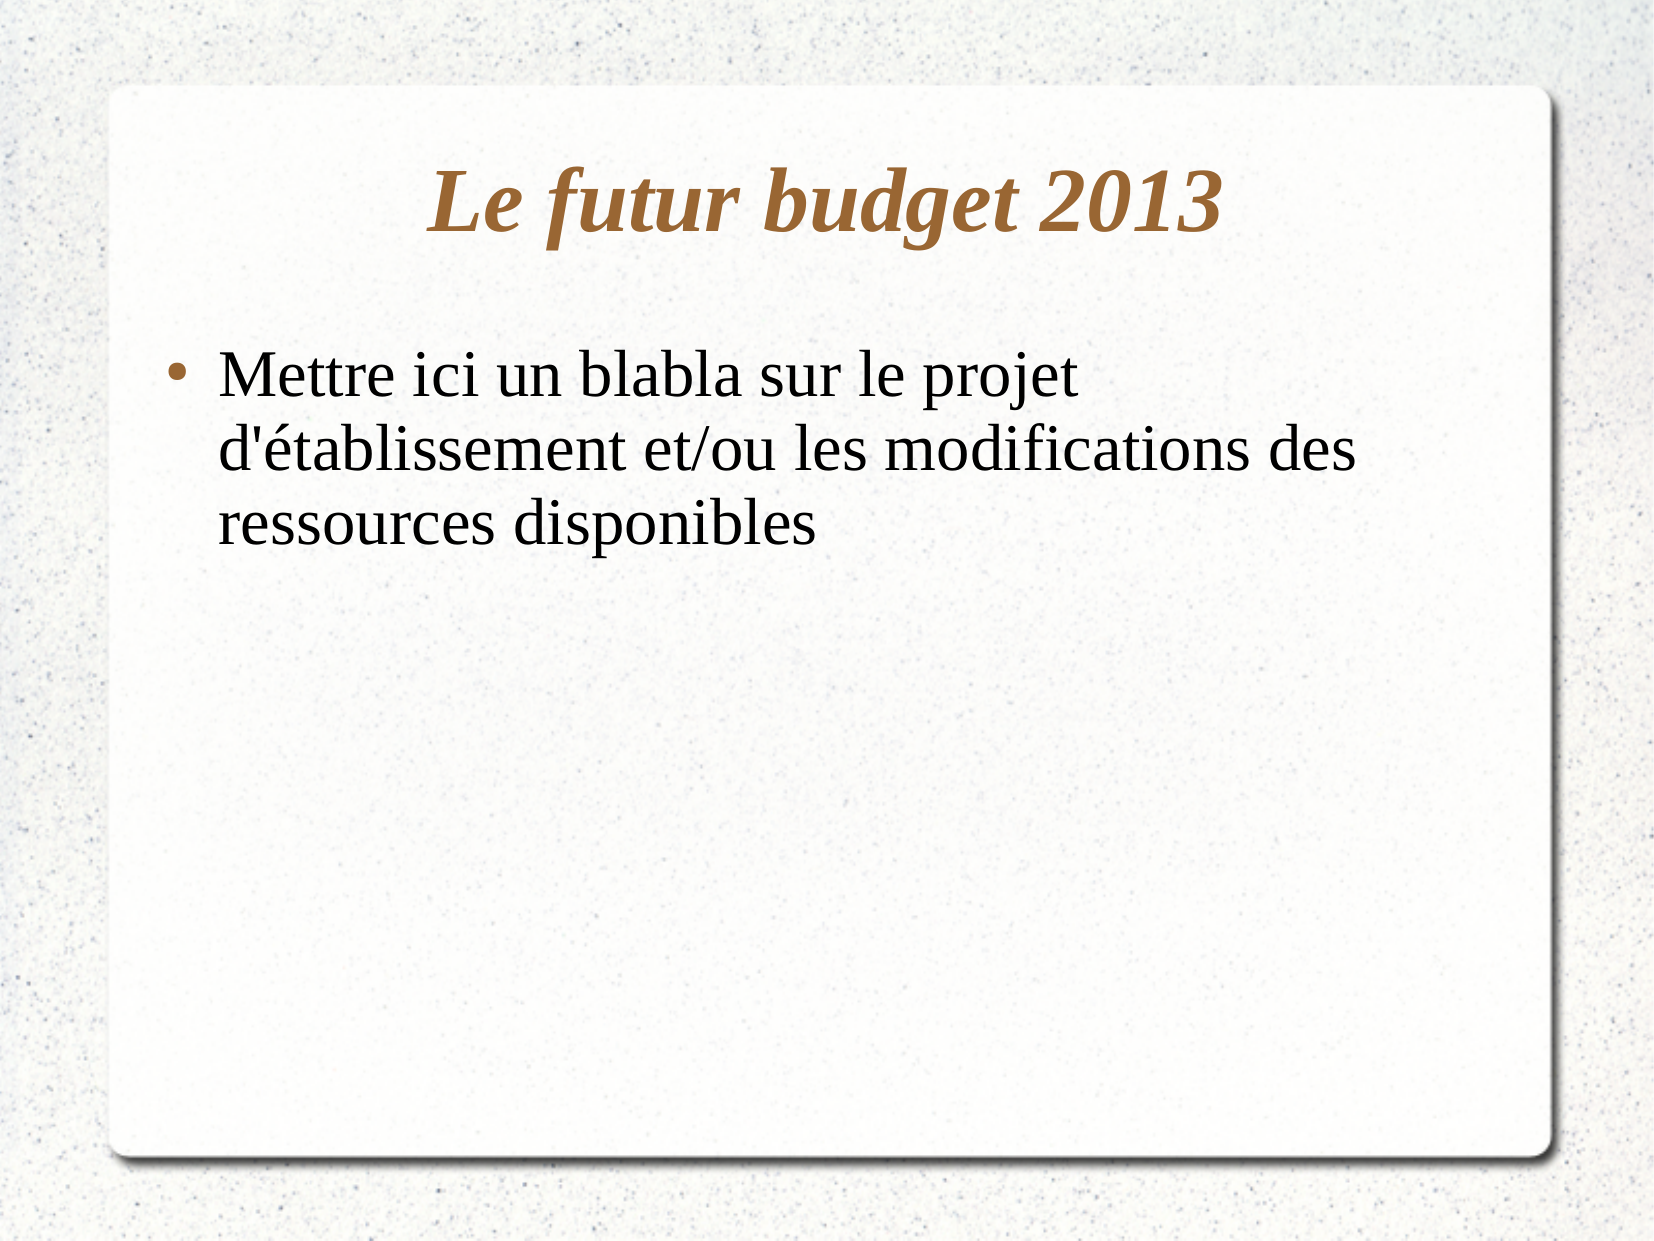

# Le futur budget 2013
Mettre ici un blabla sur le projet d'établissement et/ou les modifications des ressources disponibles